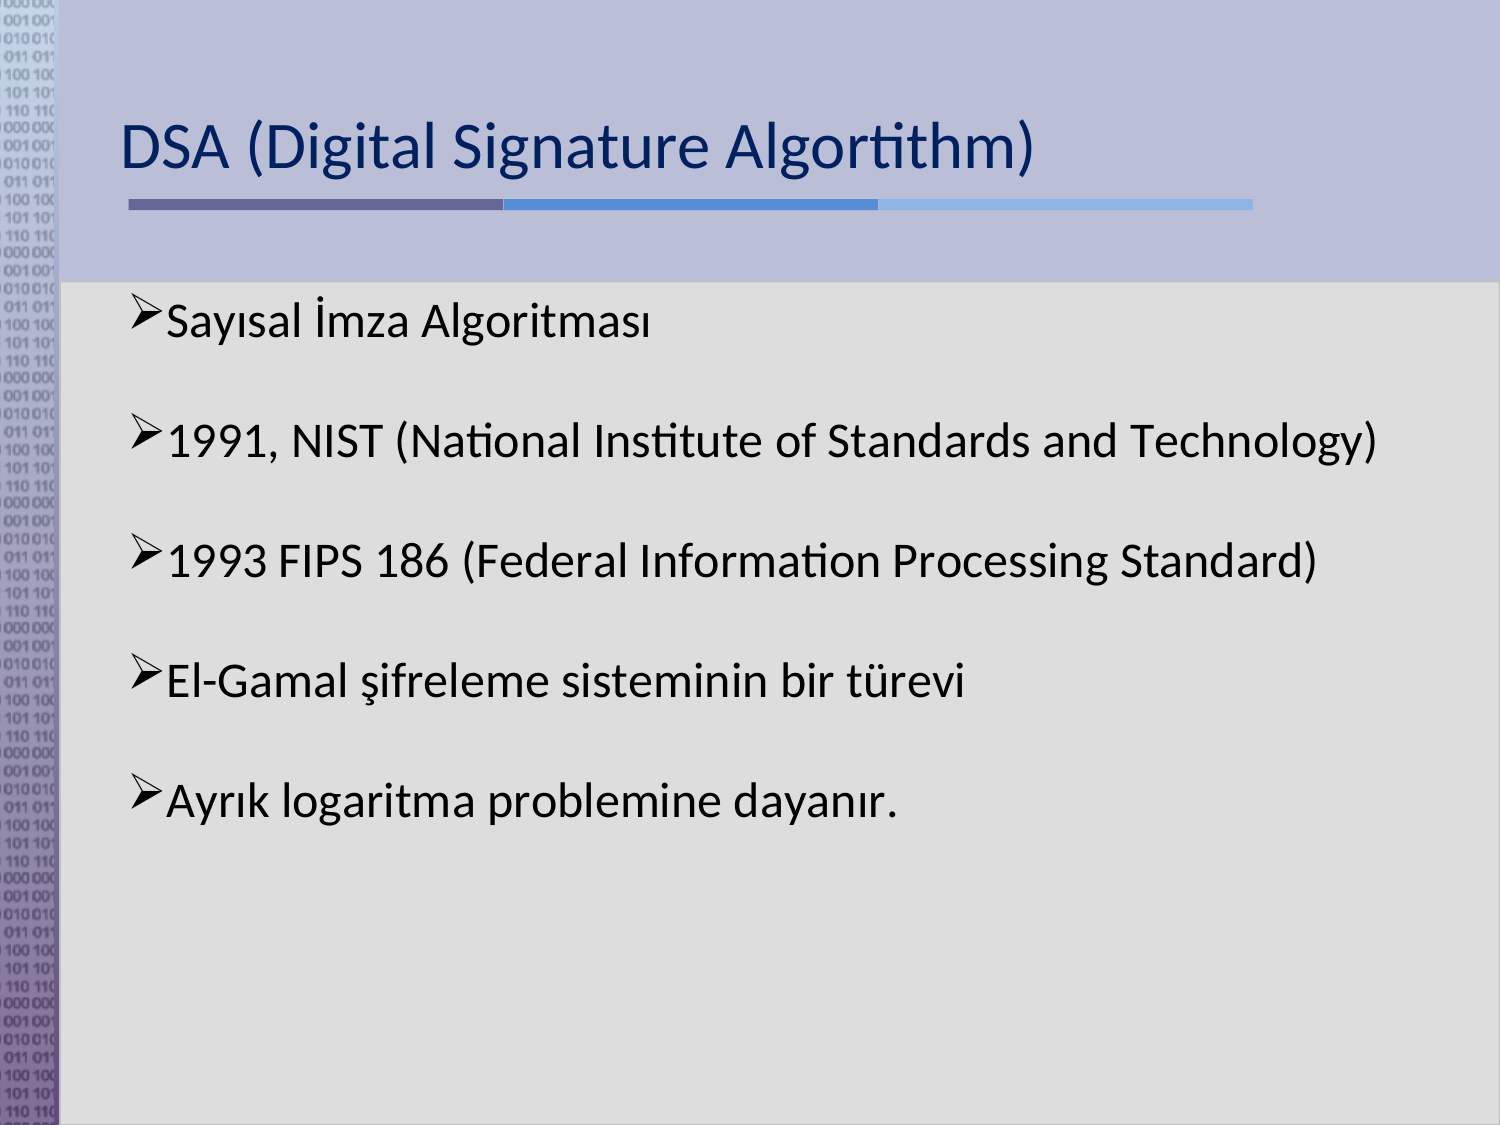

DSA (Digital Signature Algortithm)
Sayısal İmza Algoritması
1991, NIST (National Institute of Standards and Technology)
1993 FIPS 186 (Federal Information Processing Standard)
El-Gamal şifreleme sisteminin bir türevi
Ayrık logaritma problemine dayanır.